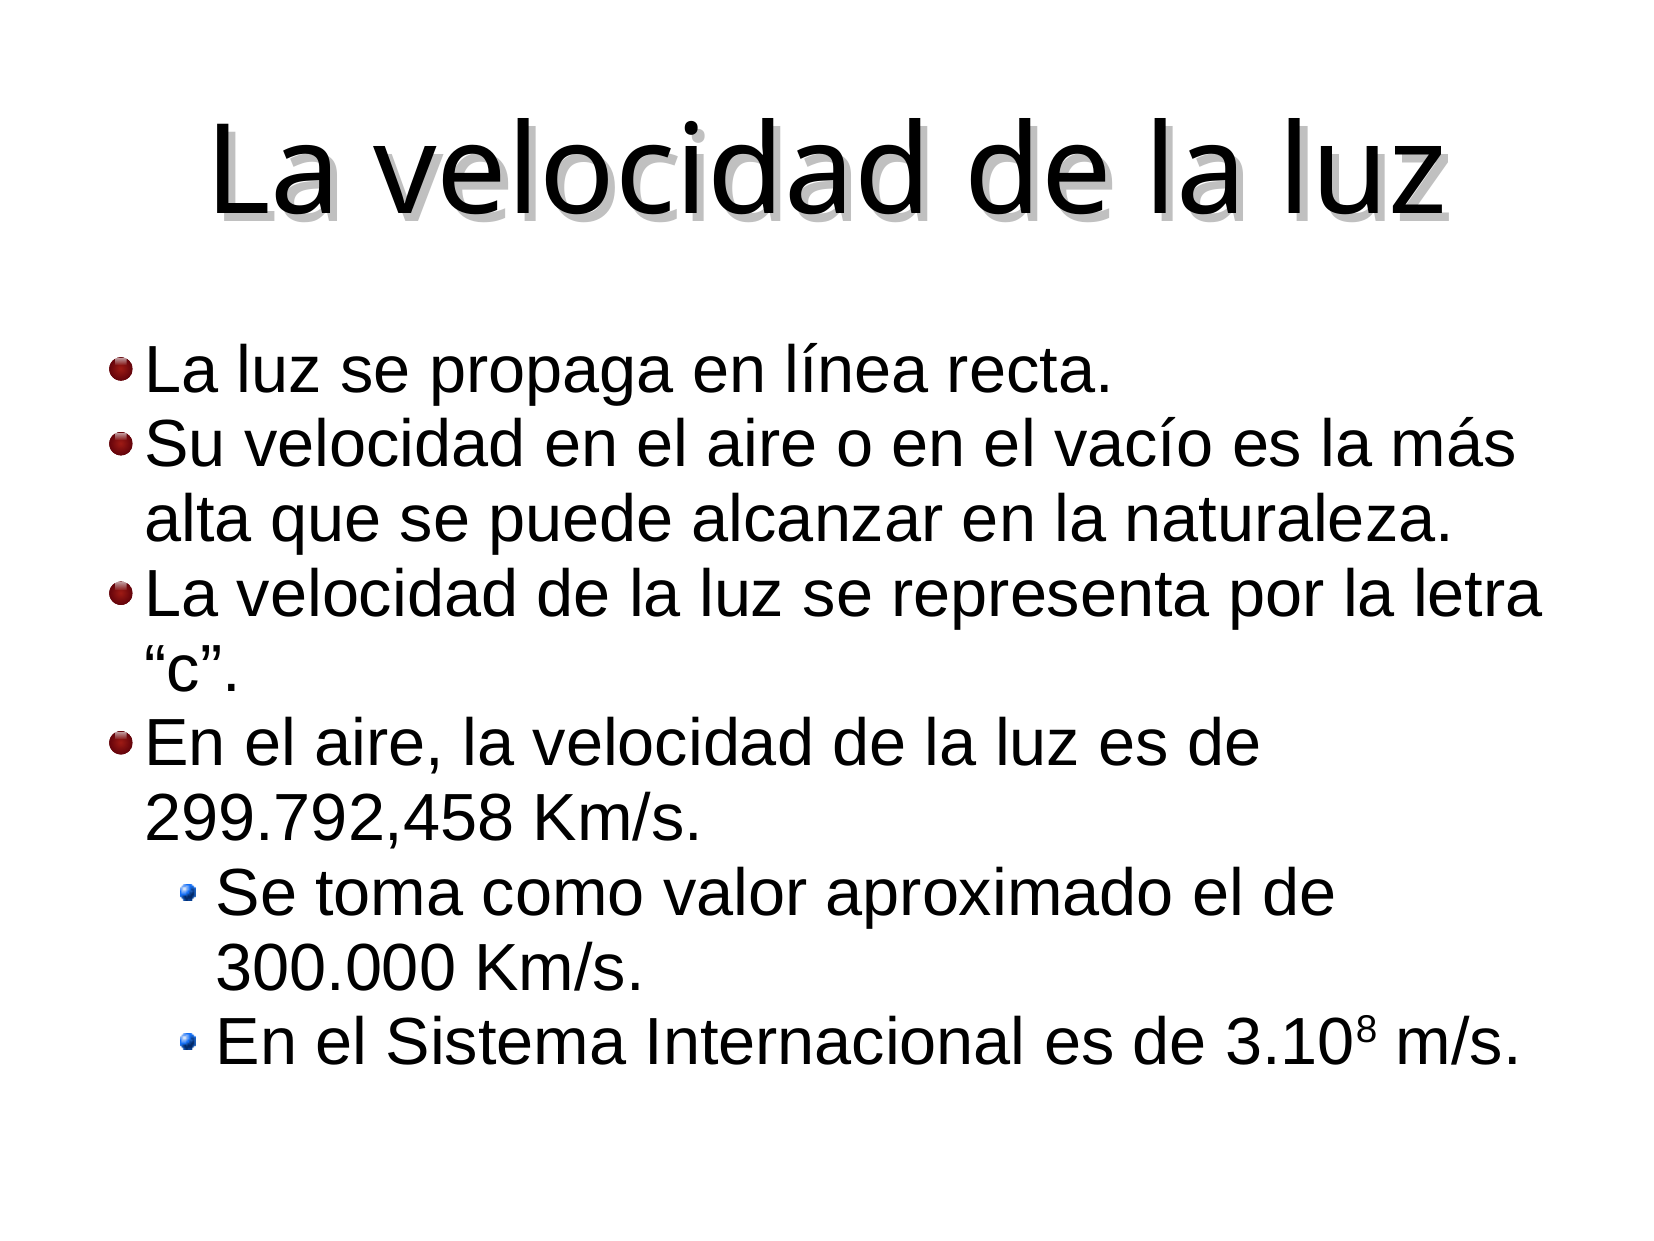

# La velocidad de la luz
La luz se propaga en línea recta.
Su velocidad en el aire o en el vacío es la más alta que se puede alcanzar en la naturaleza.
La velocidad de la luz se representa por la letra “c”.
En el aire, la velocidad de la luz es de 299.792,458 Km/s.
Se toma como valor aproximado el de 300.000 Km/s.
En el Sistema Internacional es de 3.108 m/s.